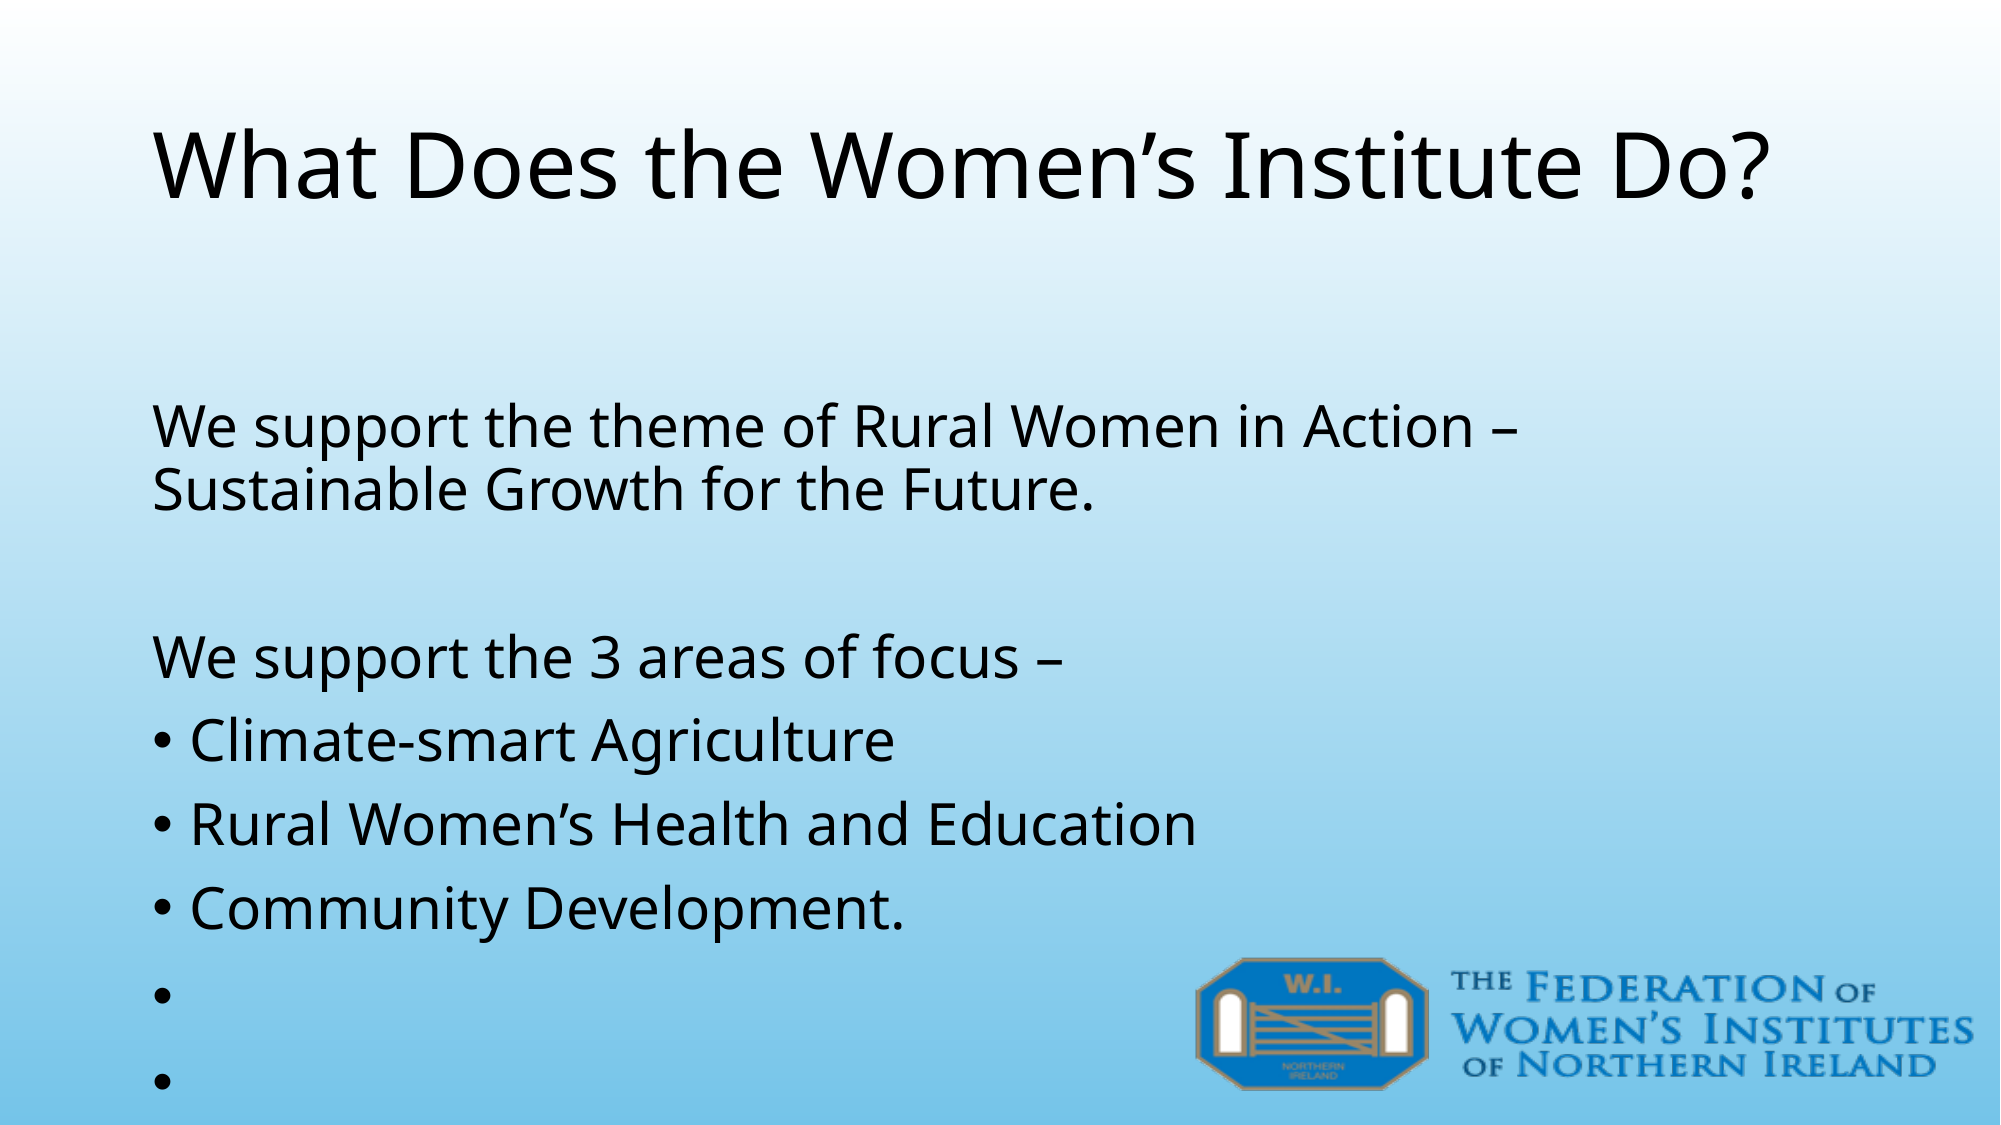

# What Does the Women’s Institute Do?
We support the theme of Rural Women in Action – Sustainable Growth for the Future.
We support the 3 areas of focus –
Climate-smart Agriculture
Rural Women’s Health and Education
Community Development.